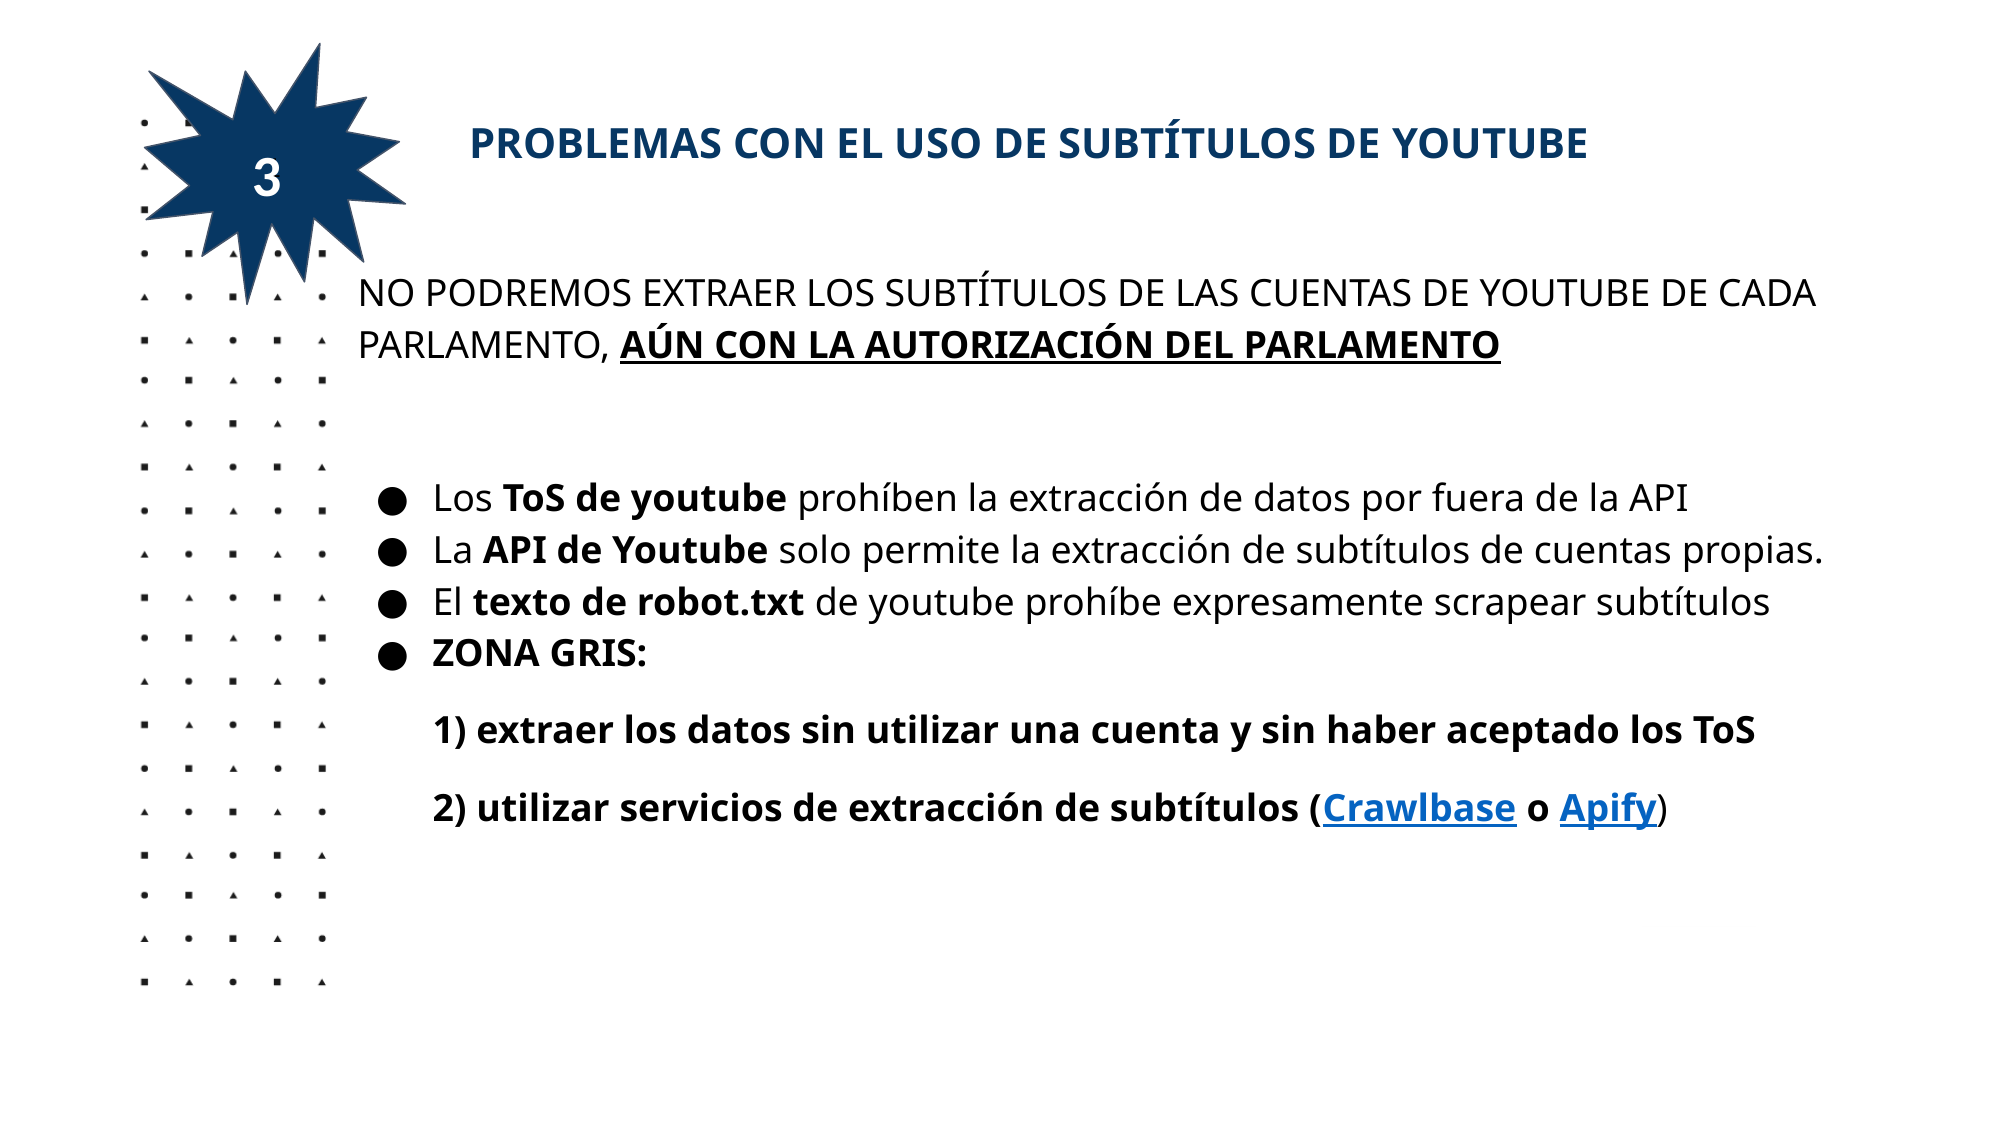

1
PROBLEMAS CON EL USO DE SUBTÍTULOS DE YOUTUBE
3
NO PODREMOS EXTRAER LOS SUBTÍTULOS DE LAS CUENTAS DE YOUTUBE DE CADA PARLAMENTO, AÚN CON LA AUTORIZACIÓN DEL PARLAMENTO
Los ToS de youtube prohíben la extracción de datos por fuera de la API
La API de Youtube solo permite la extracción de subtítulos de cuentas propias.
El texto de robot.txt de youtube prohíbe expresamente scrapear subtítulos
ZONA GRIS:
1) extraer los datos sin utilizar una cuenta y sin haber aceptado los ToS
2) utilizar servicios de extracción de subtítulos (Crawlbase o Apify)